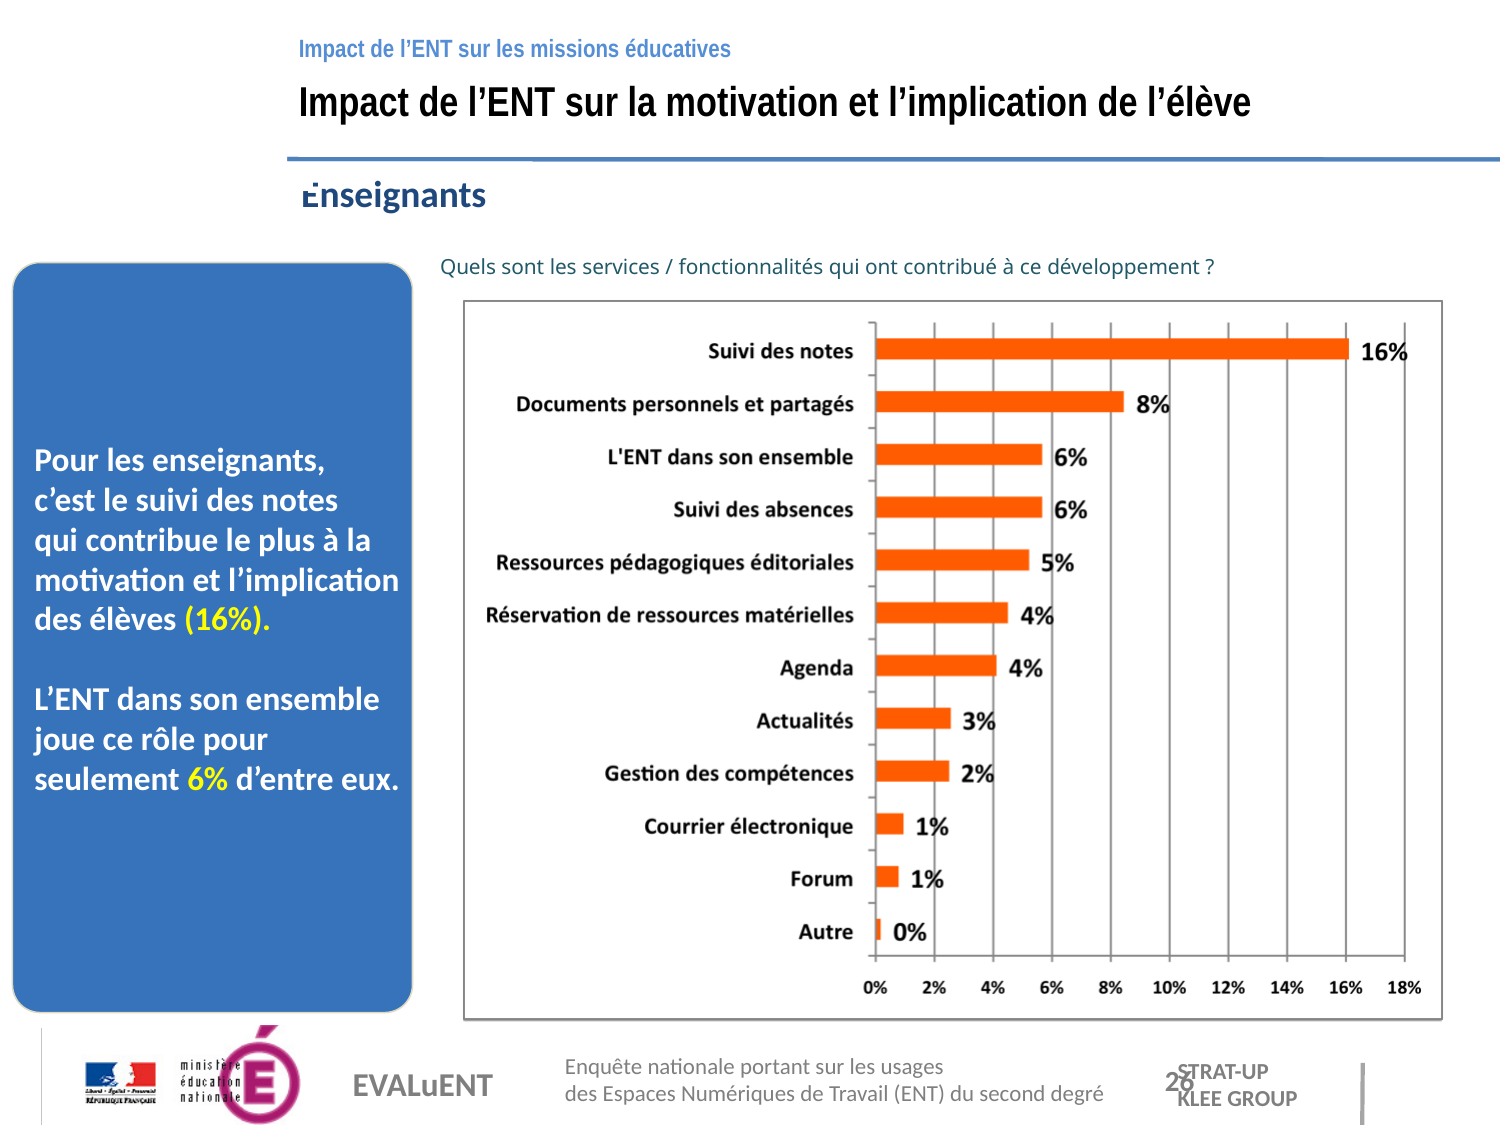

Impact de l’ENT sur les missions éducatives
Impact de l’ENT sur la motivation et l’implication de l’élève
Enseignants
Quels sont les services / fonctionnalités qui ont contribué à ce développement ?
Pour les enseignants,
c’est le suivi des notes
qui contribue le plus à la motivation et l’implication des élèves (16%).
L’ENT dans son ensemble joue ce rôle pour seulement 6% d’entre eux.